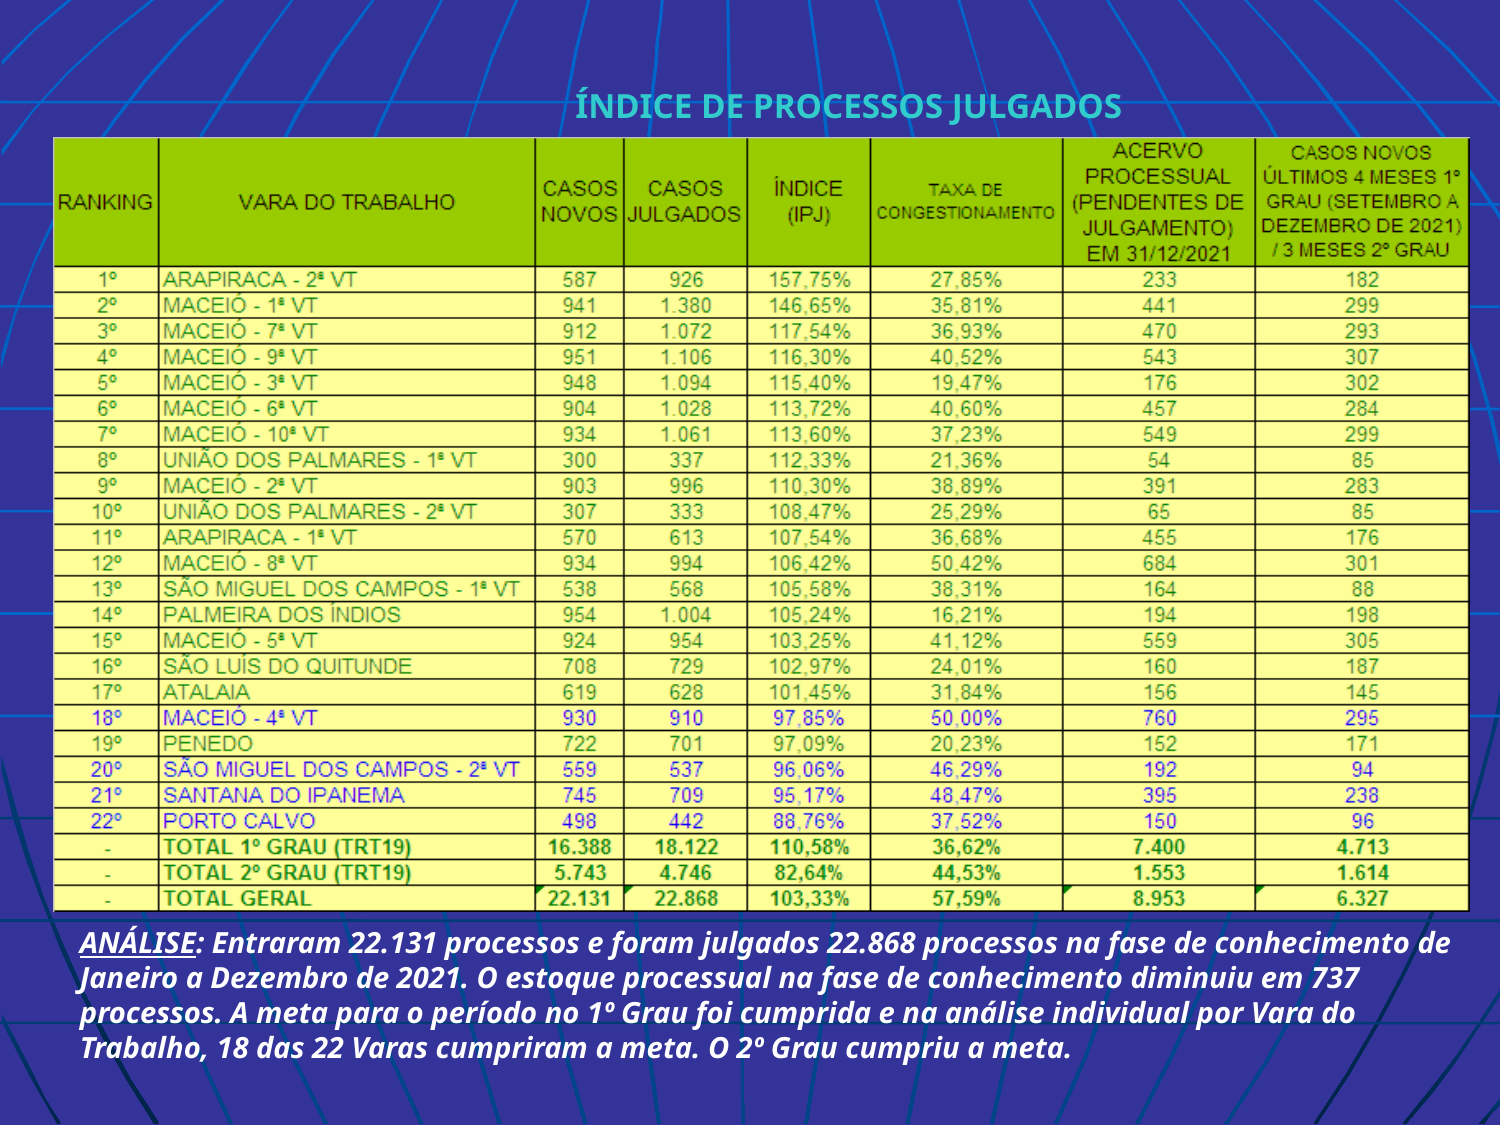

ÍNDICE DE PROCESSOS JULGADOS
ANÁLISE: Entraram 22.131 processos e foram julgados 22.868 processos na fase de conhecimento de Janeiro a Dezembro de 2021. O estoque processual na fase de conhecimento diminuiu em 737 processos. A meta para o período no 1º Grau foi cumprida e na análise individual por Vara do Trabalho, 18 das 22 Varas cumpriram a meta. O 2º Grau cumpriu a meta.